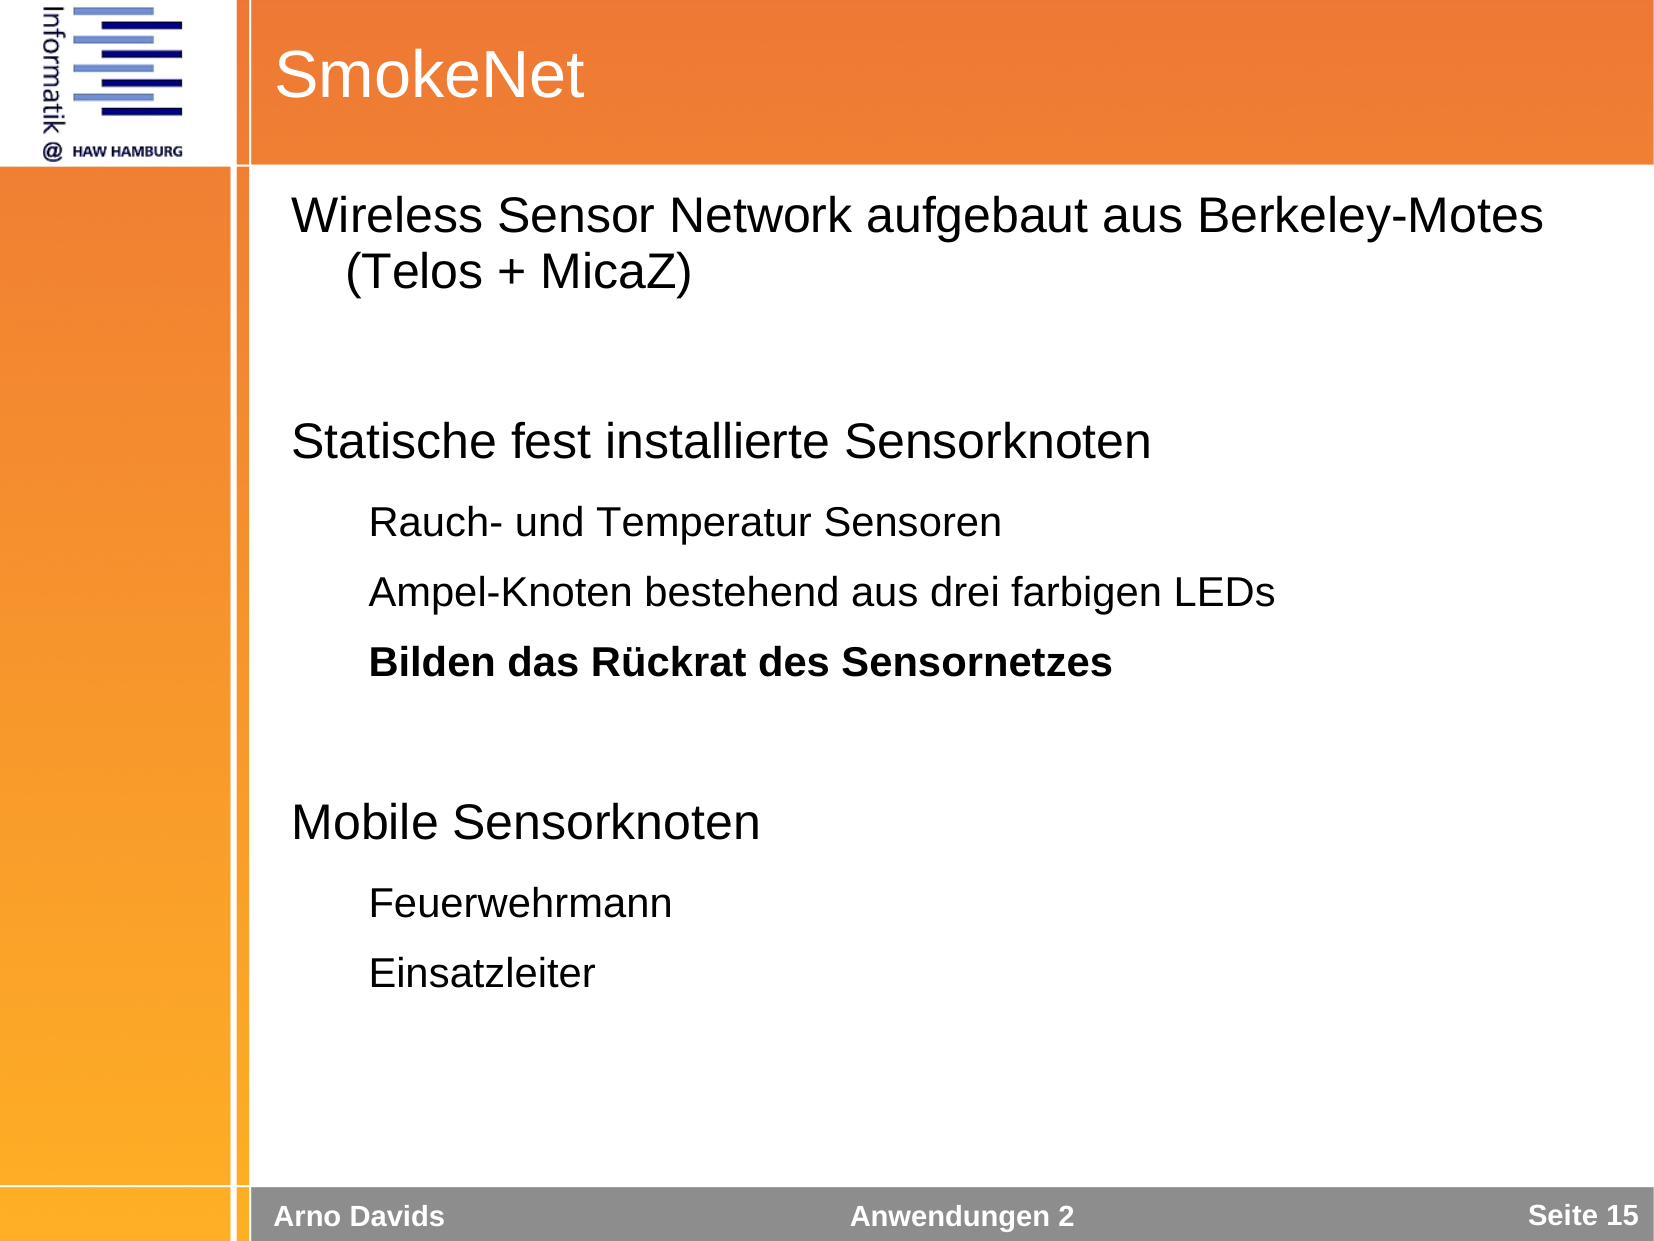

# SmokeNet
Wireless Sensor Network aufgebaut aus Berkeley-Motes (Telos + MicaZ)
Statische fest installierte Sensorknoten
Rauch- und Temperatur Sensoren
Ampel-Knoten bestehend aus drei farbigen LEDs
Bilden das Rückrat des Sensornetzes
Mobile Sensorknoten
Feuerwehrmann
Einsatzleiter